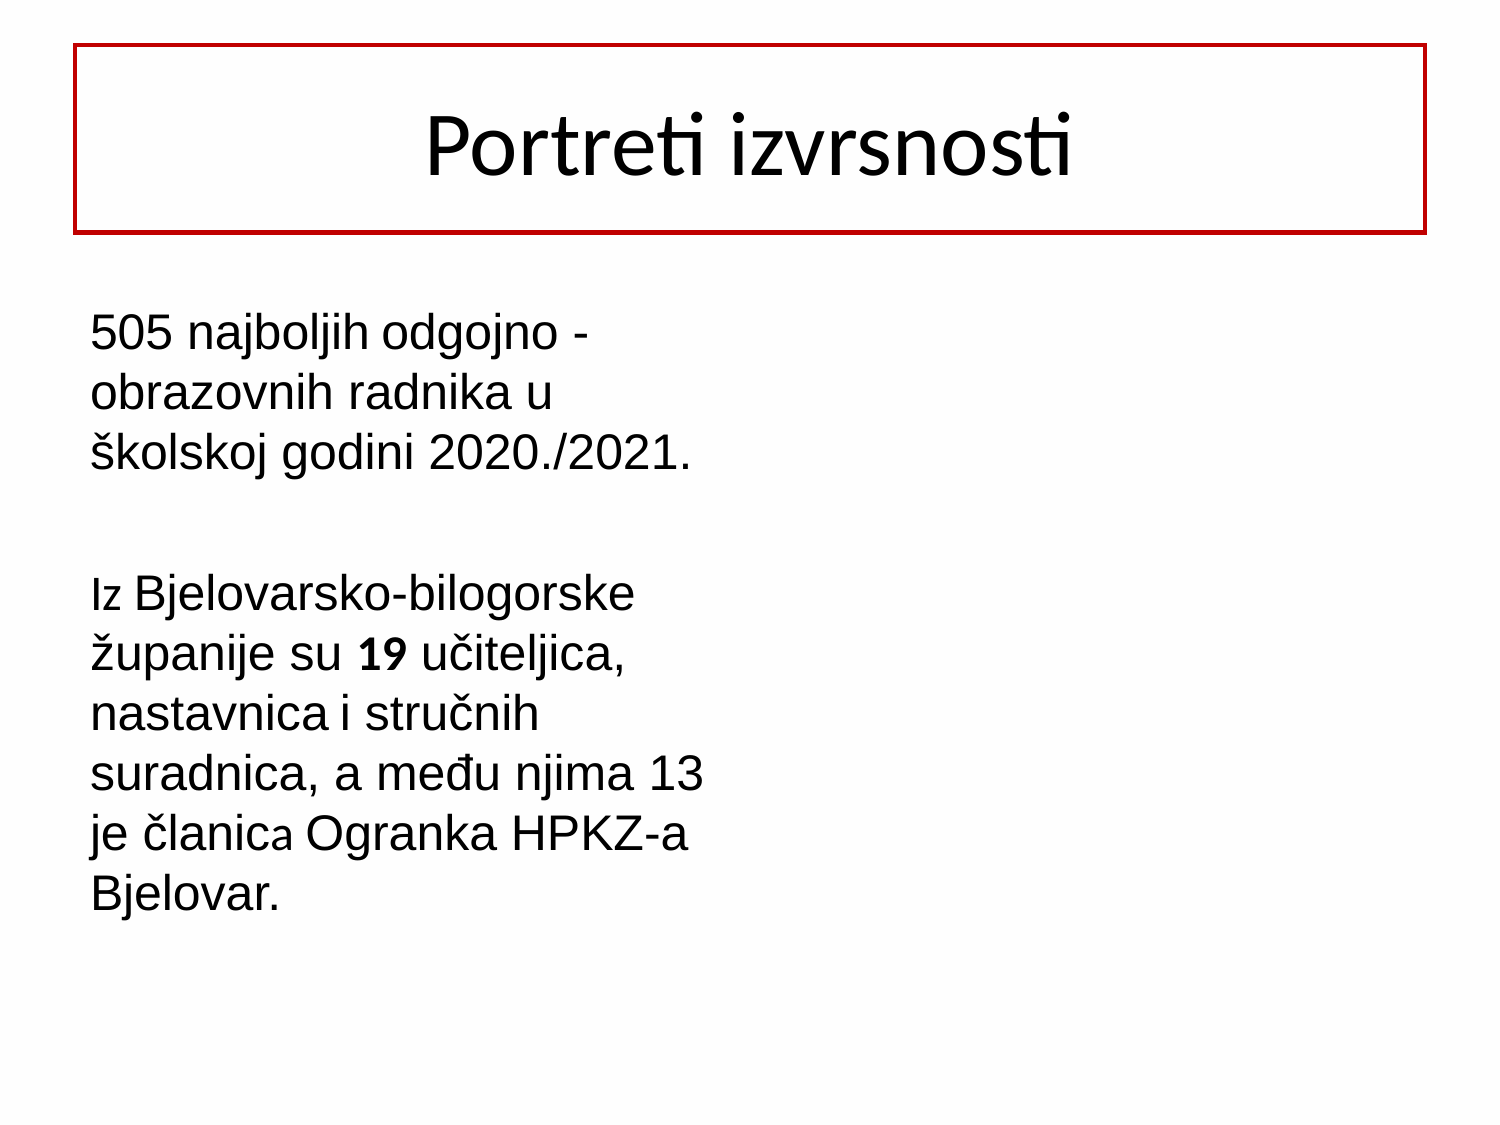

# Portreti izvrsnosti
505 najboljih odgojno - obrazovnih radnika u školskoj godini 2020./2021.
Iz Bjelovarsko-bilogorske županije su 19 učiteljica, nastavnica i stručnih suradnica, a među njima 13 je članica Ogranka HPKZ-a Bjelovar.